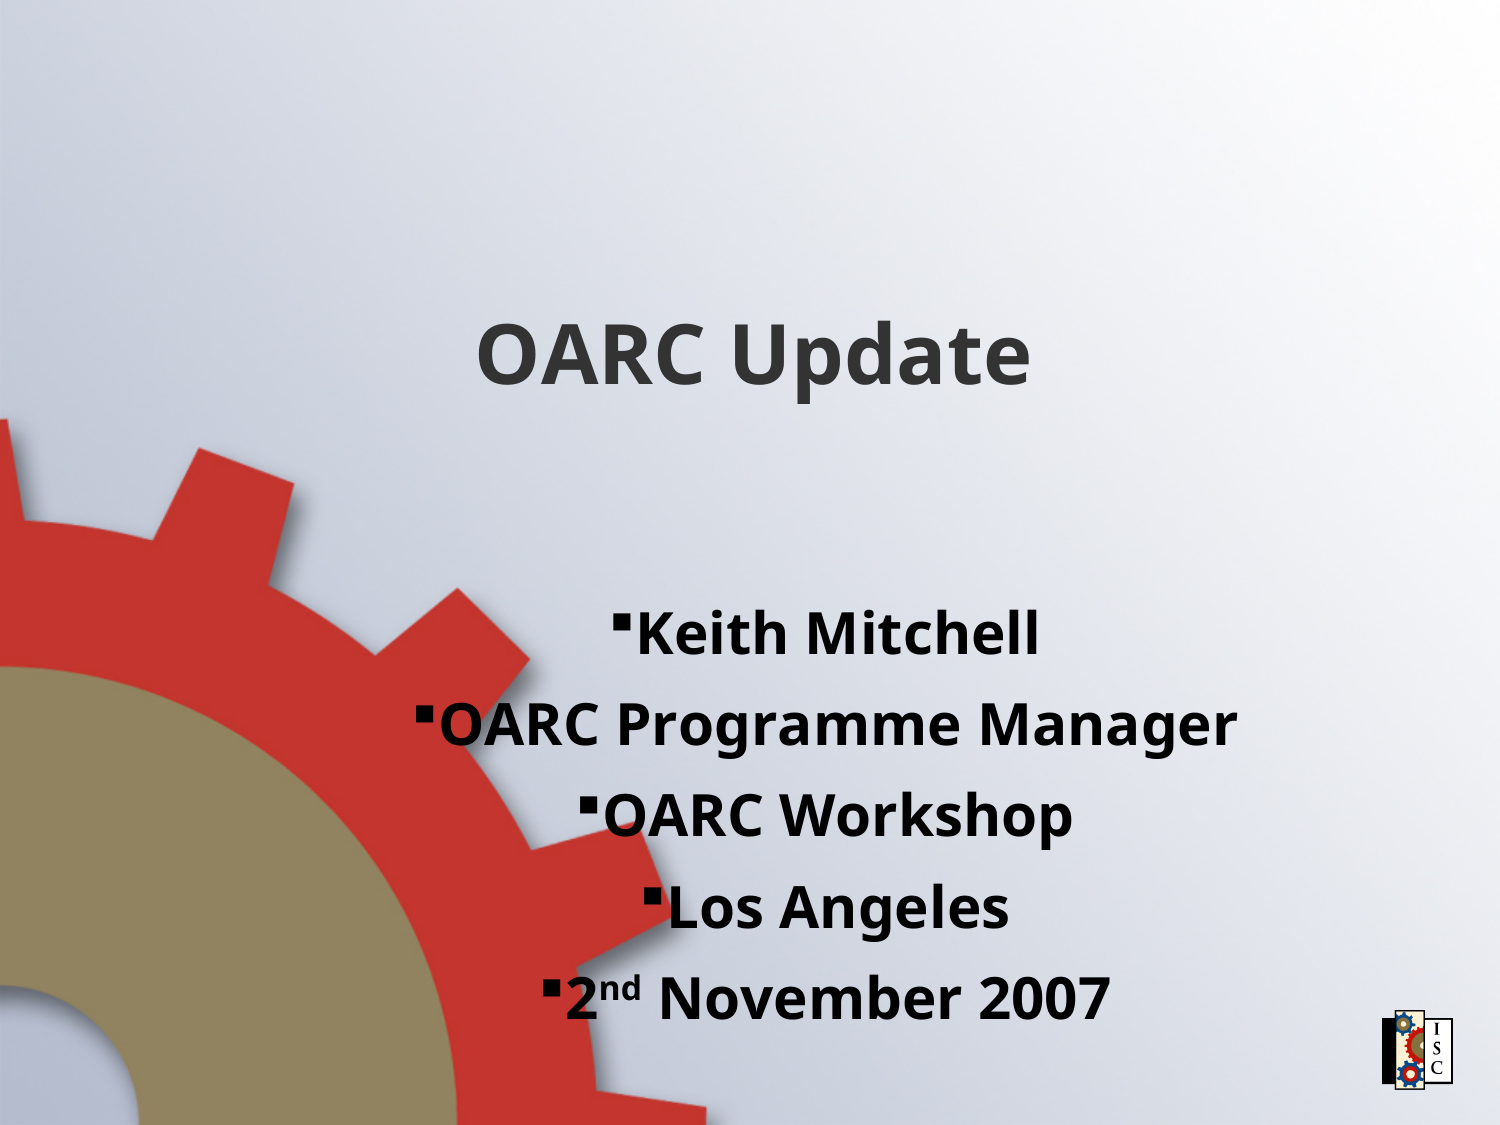

# OARC Update
Keith Mitchell
OARC Programme Manager
OARC Workshop
Los Angeles
2nd November 2007